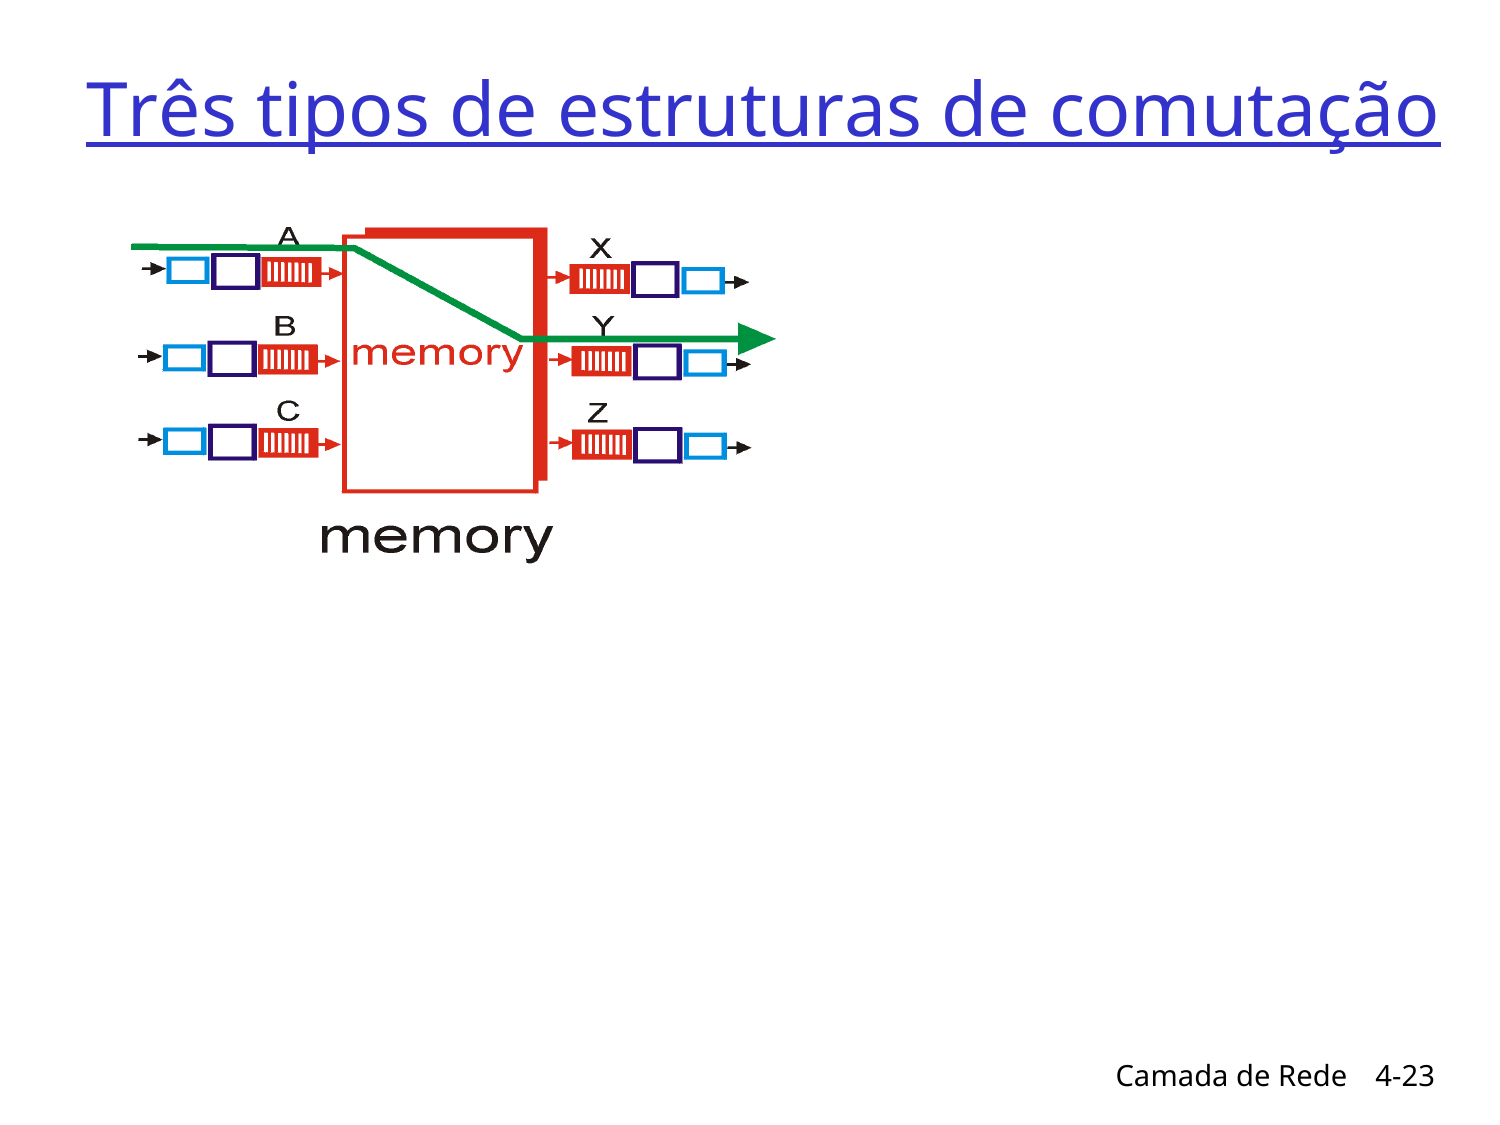

Três tipos de estruturas de comutação
Camada de Rede